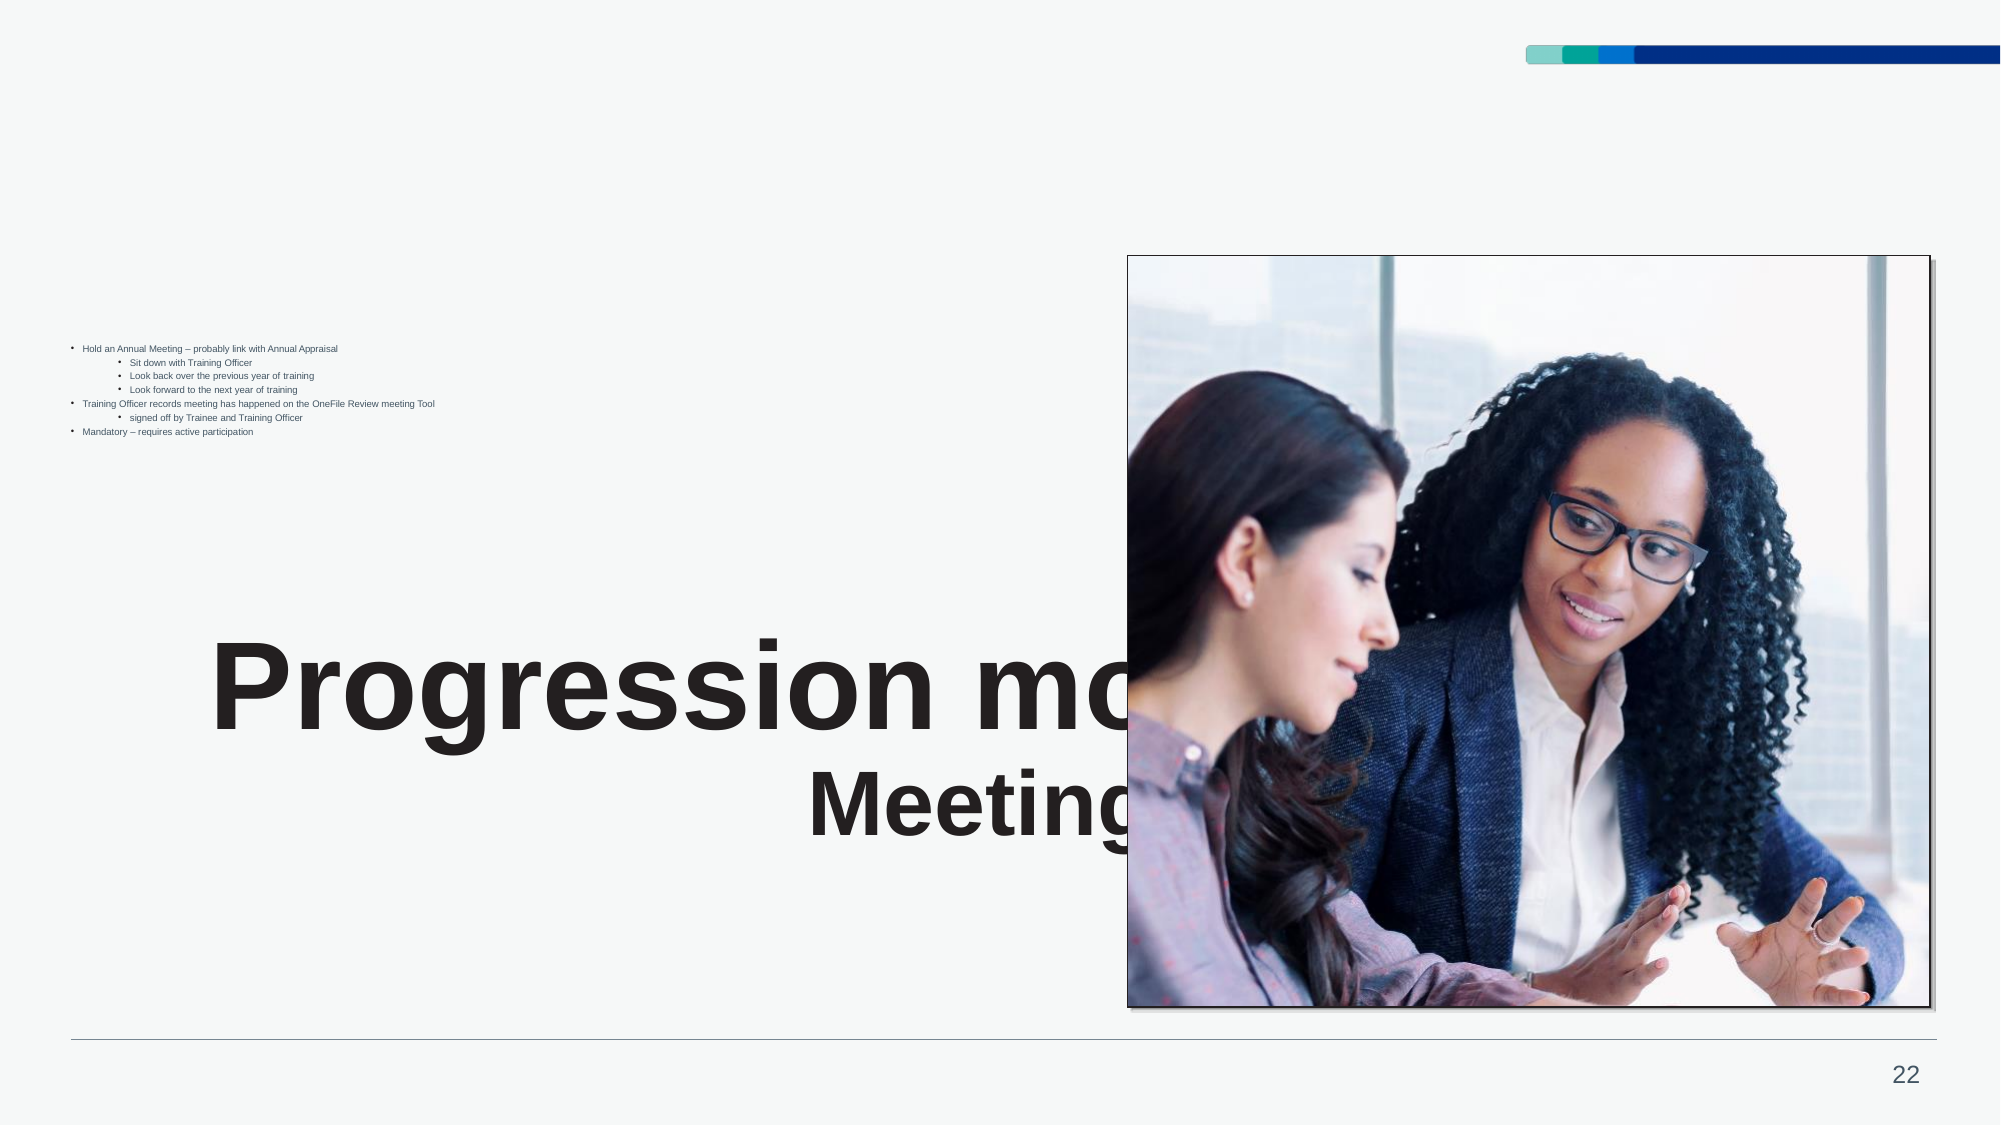

# Hold an Annual Meeting – probably link with Annual Appraisal
Sit down with Training Officer
Look back over the previous year of training
Look forward to the next year of training
Training Officer records meeting has happened on the OneFile Review meeting Tool
signed off by Trainee and Training Officer
Mandatory – requires active participation
Progression model – Annual Meeting